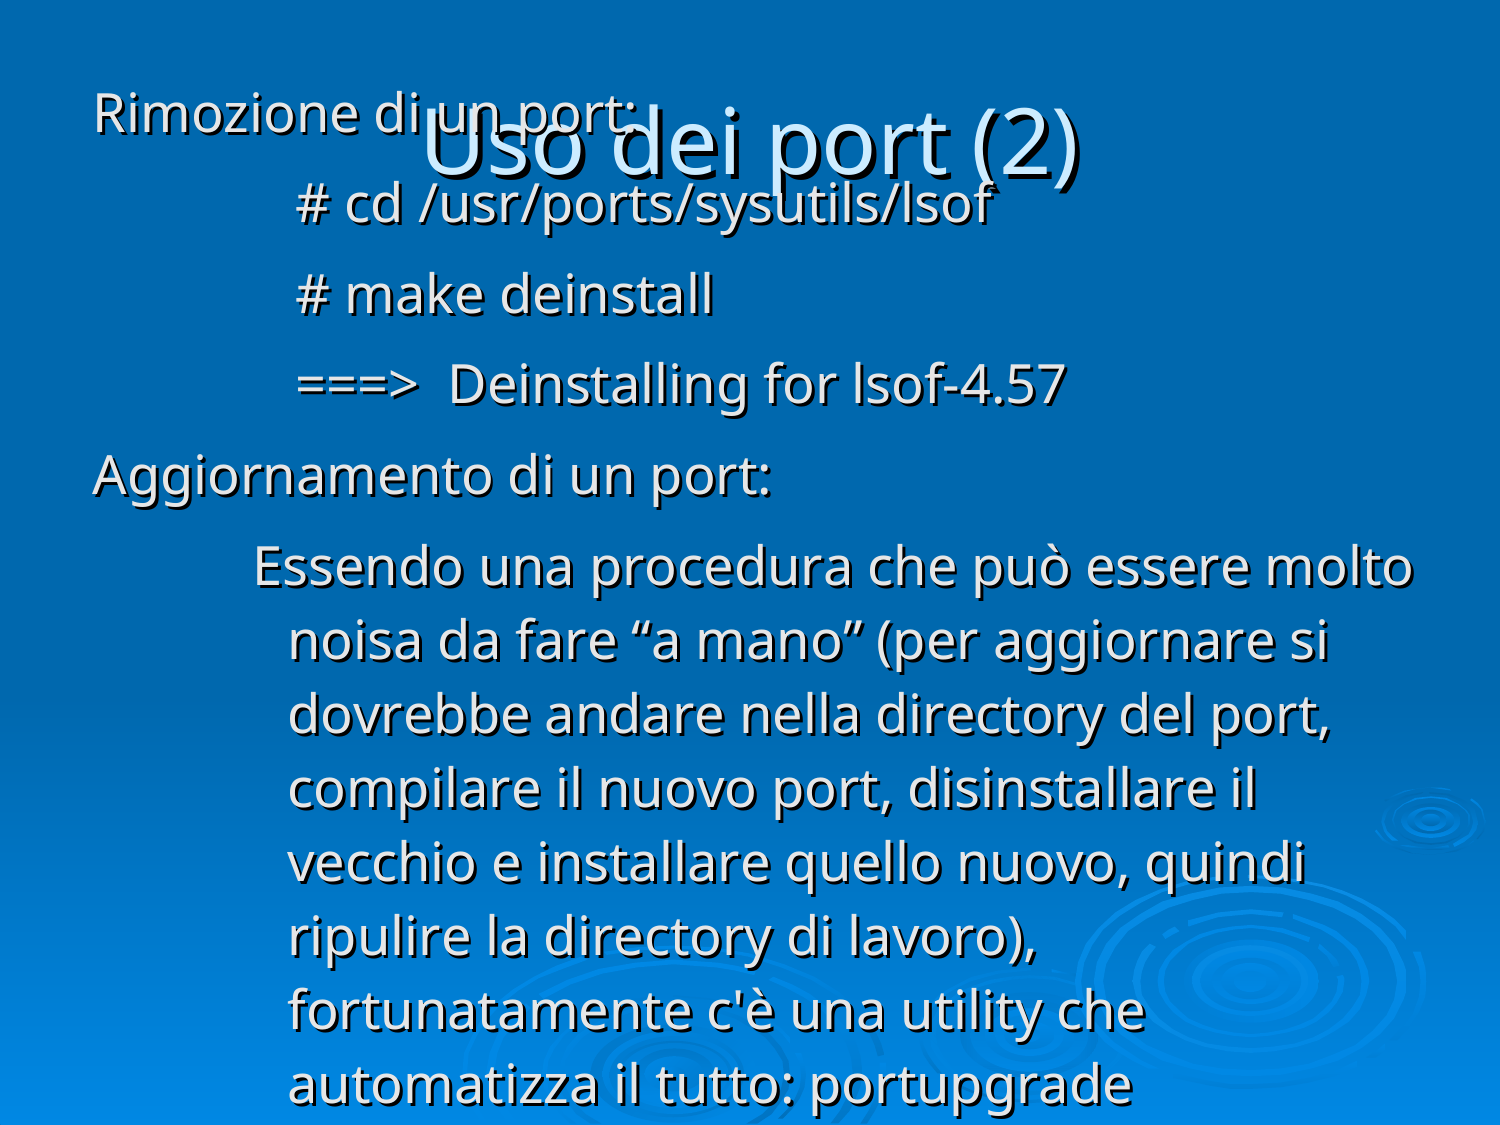

# Uso dei port (2)
Rimozione di un port:
		# cd /usr/ports/sysutils/lsof
		# make deinstall
		===> Deinstalling for lsof-4.57
Aggiornamento di un port:
Essendo una procedura che può essere molto noisa da fare “a mano” (per aggiornare si dovrebbe andare nella directory del port, compilare il nuovo port, disinstallare il vecchio e installare quello nuovo, quindi ripulire la directory di lavoro), fortunatamente c'è una utility che automatizza il tutto: portupgrade (sysutils/portupgrade)!